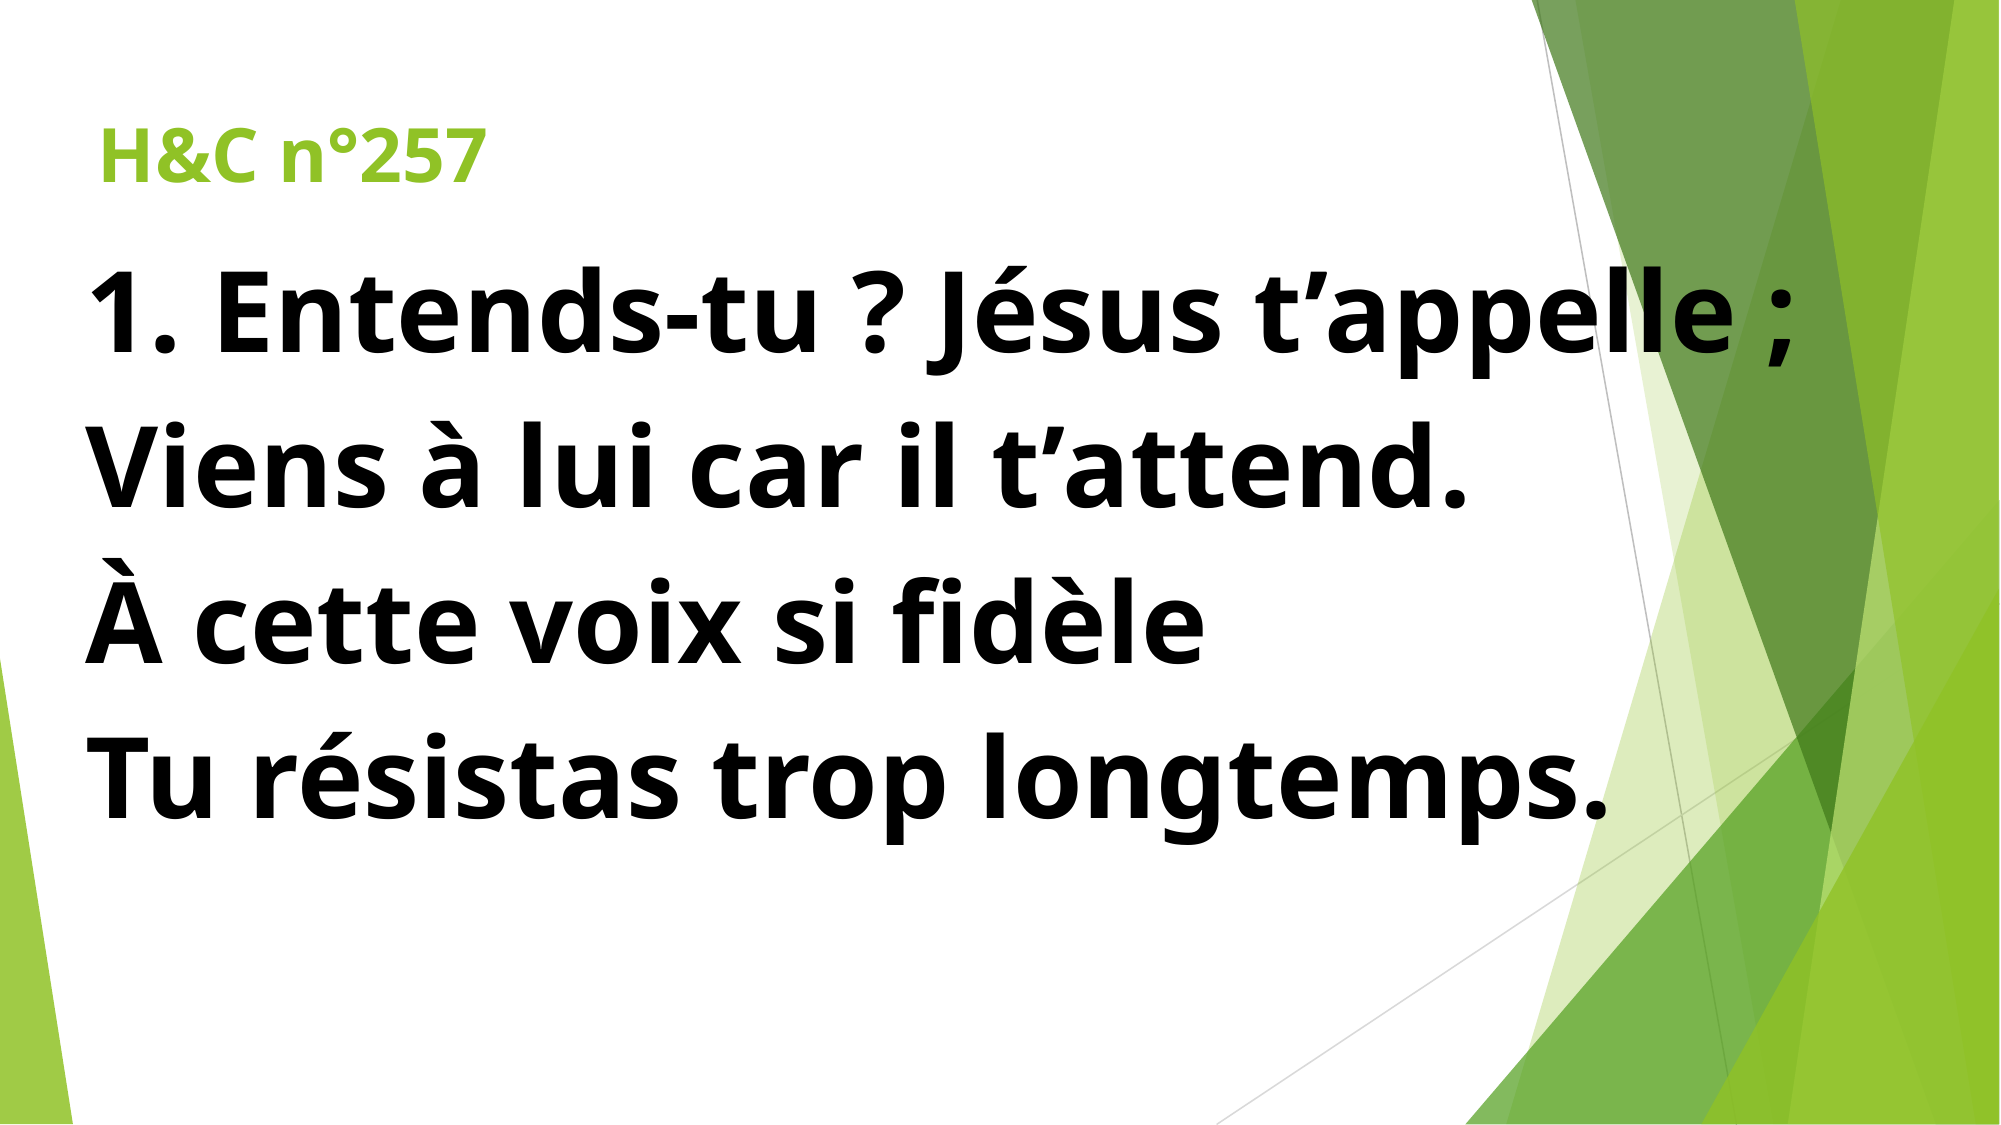

H&C n°257
1. Entends-tu ? Jésus t’appelle ;
Viens à lui car il t’attend.
À cette voix si fidèle
Tu résistas trop longtemps.